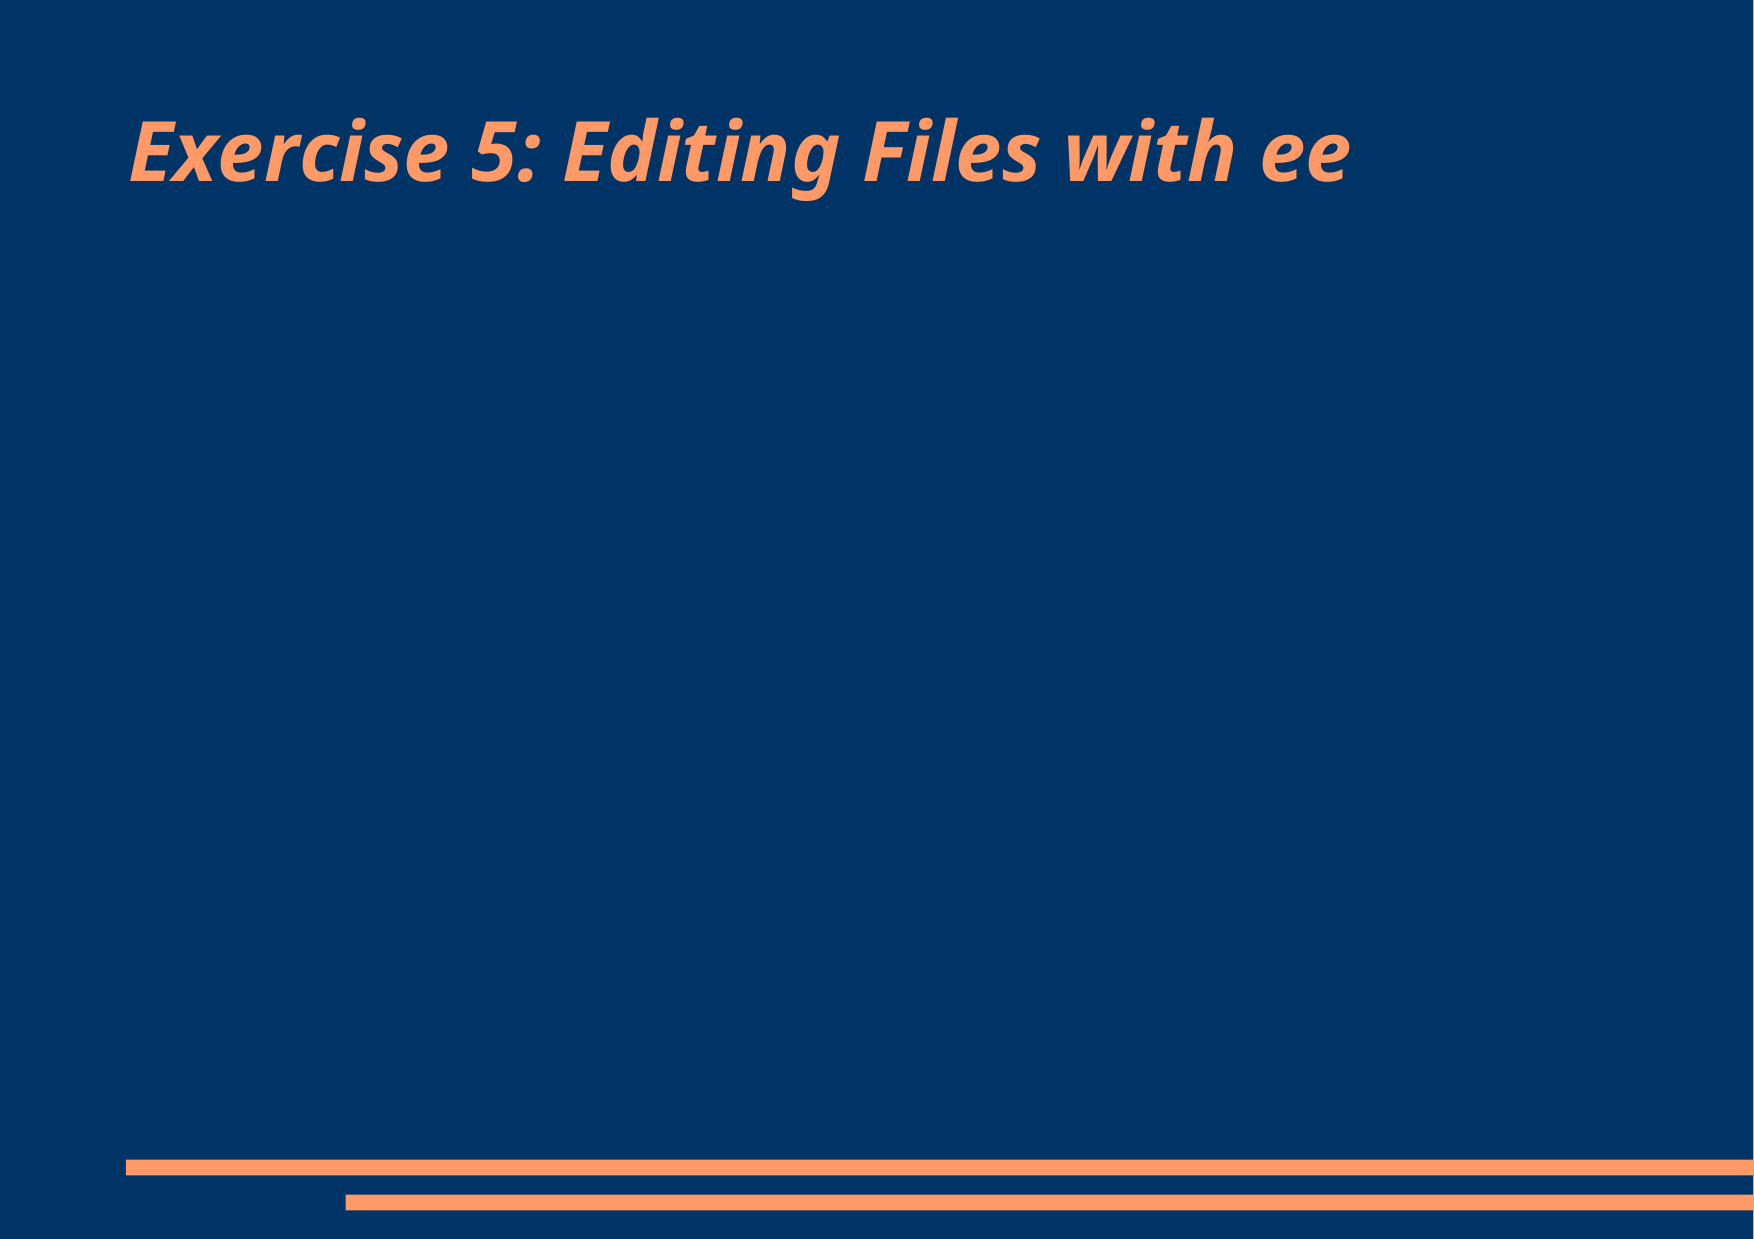

# Exercise 5: Editing Files with ee